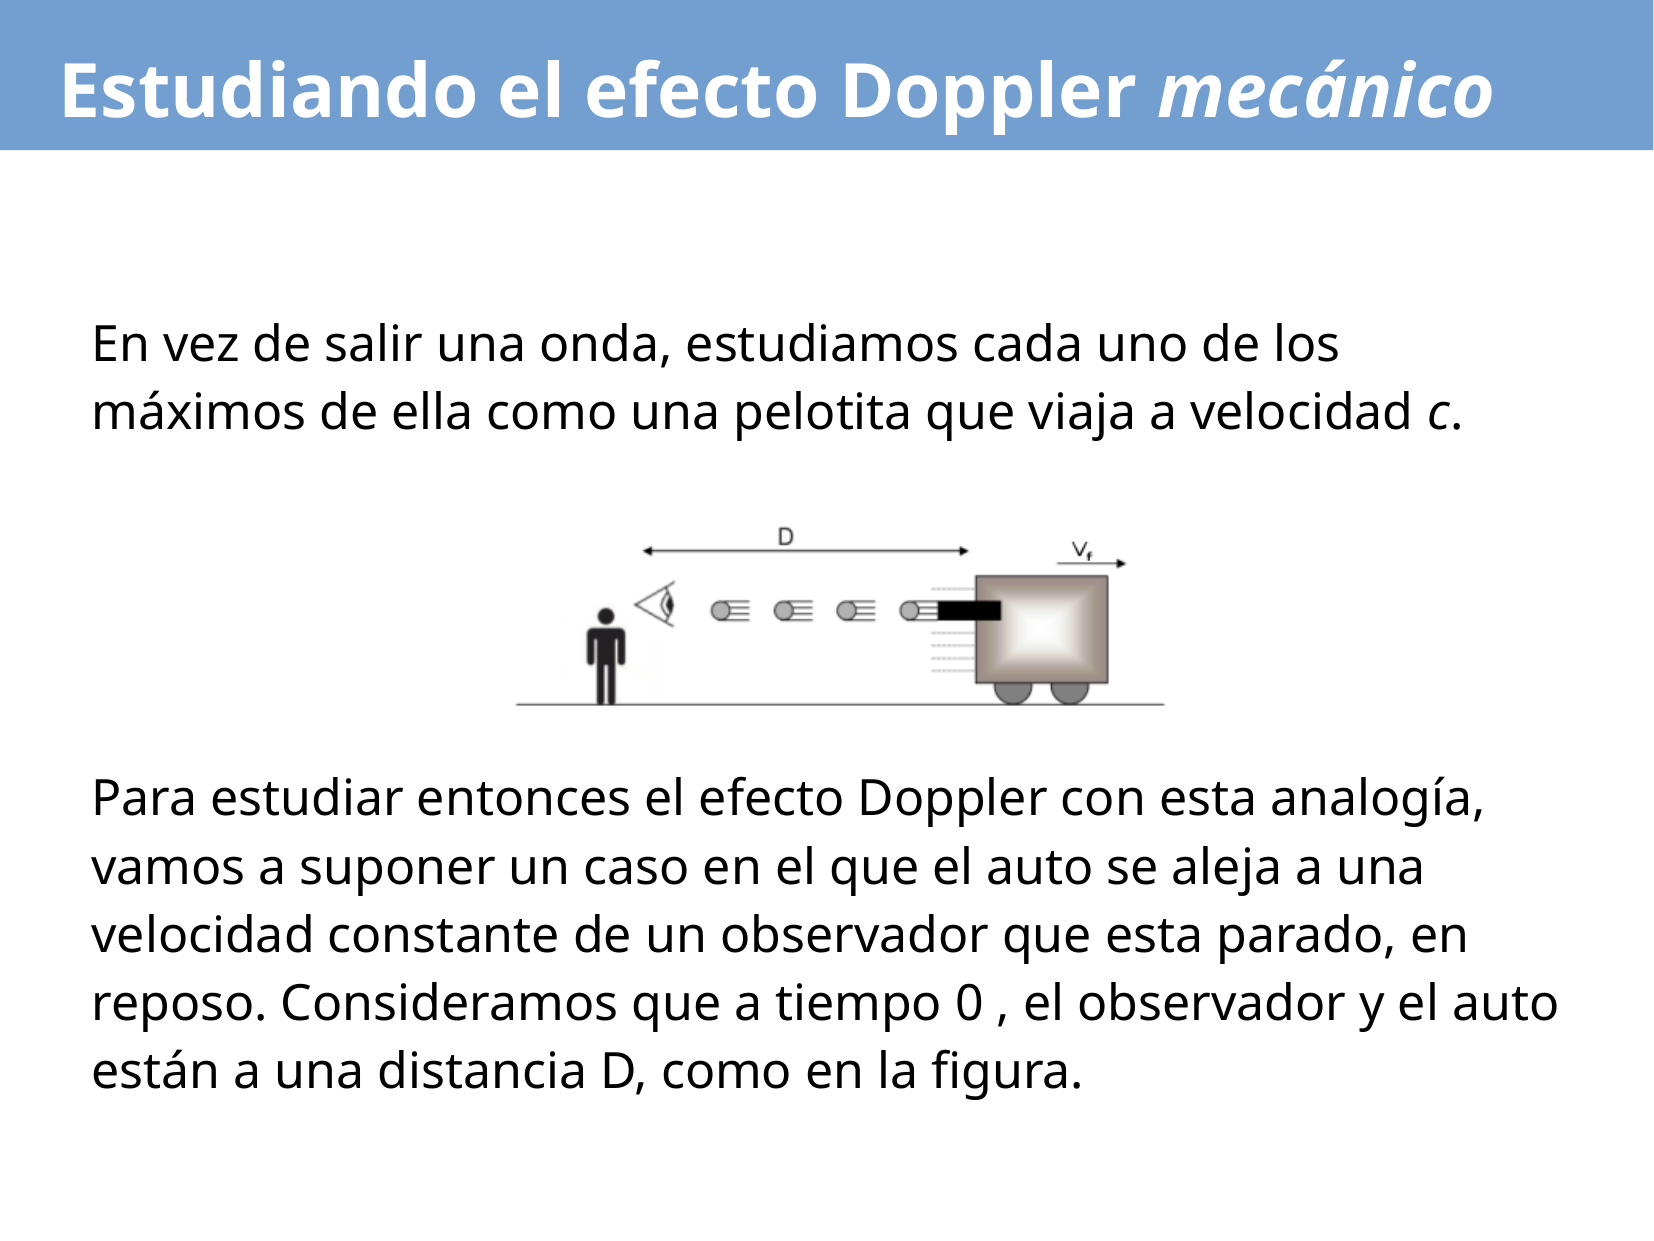

Estudiando el efecto Doppler mecánico
En vez de salir una onda, estudiamos cada uno de los máximos de ella como una pelotita que viaja a velocidad c.
Para estudiar entonces el efecto Doppler con esta analogía, vamos a suponer un caso en el que el auto se aleja a una velocidad constante de un observador que esta parado, en reposo. Consideramos que a tiempo 0 , el observador y el auto están a una distancia D, como en la figura.